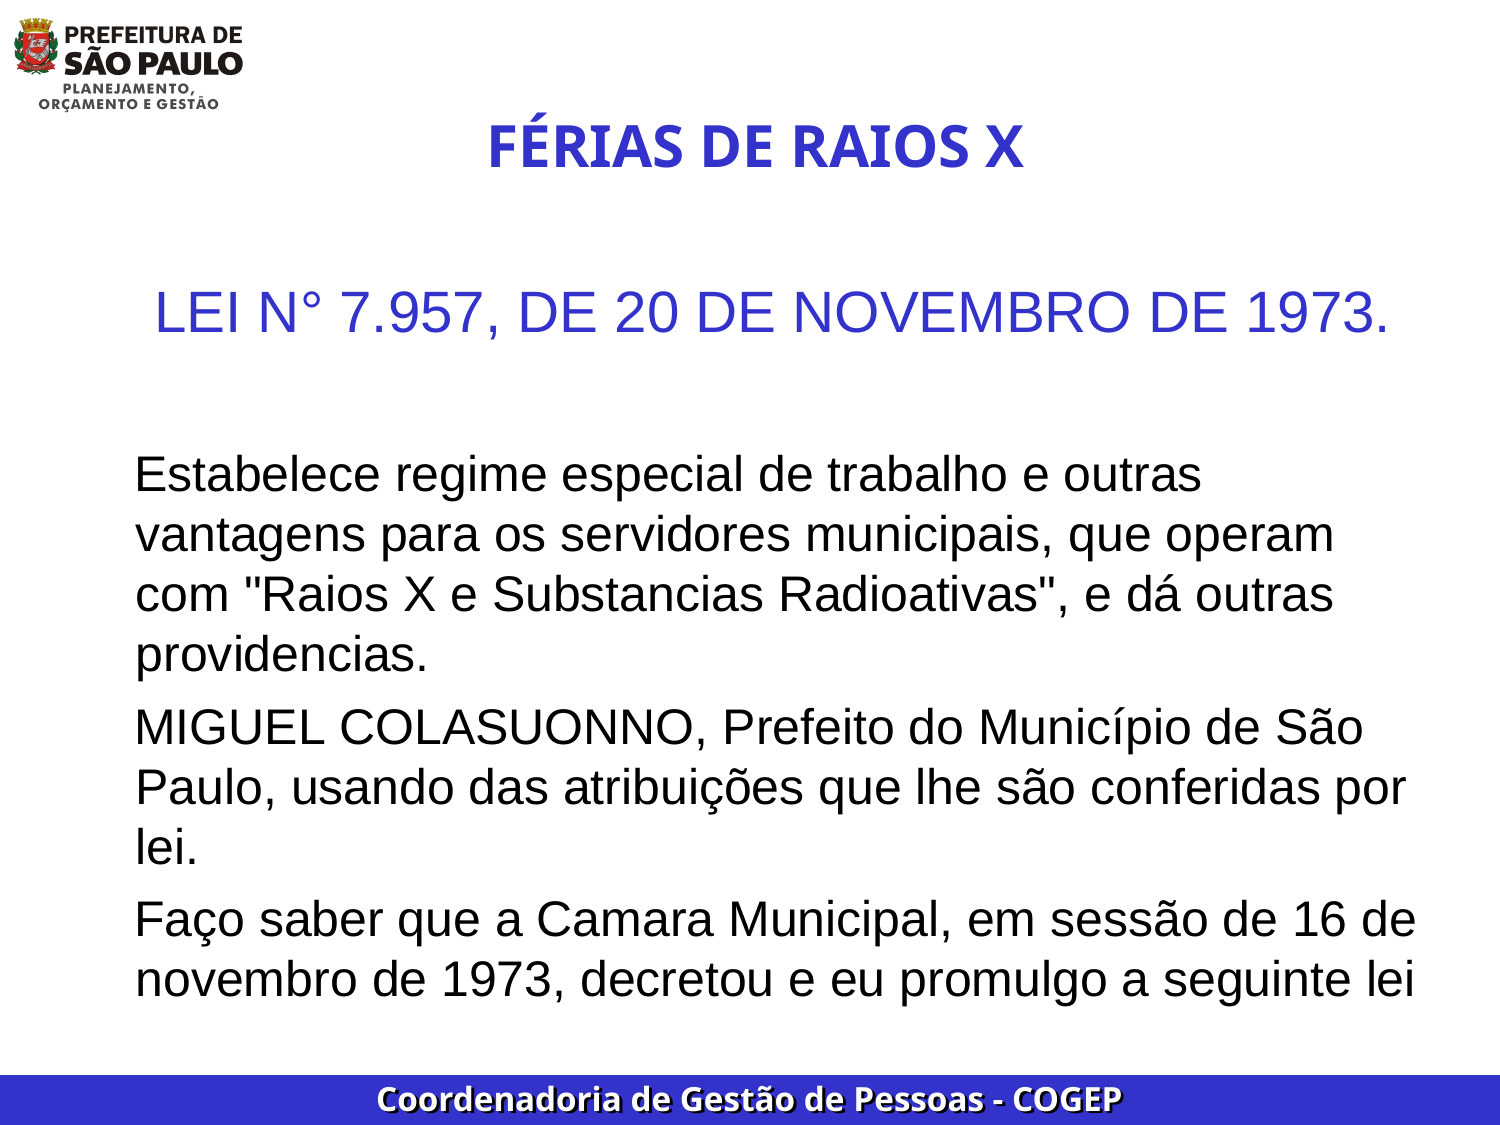

# FÉRIAS DE RAIOS X
LEI N° 7.957, DE 20 DE NOVEMBRO DE 1973.
 Estabelece regime especial de trabalho e outras vantagens para os servidores municipais, que operam com "Raios X e Substancias Radioativas", e dá outras providencias.
 MIGUEL COLASUONNO, Prefeito do Município de São Paulo, usando das atribuições que lhe são conferidas por lei.
 Faço saber que a Camara Municipal, em sessão de 16 de novembro de 1973, decretou e eu promulgo a seguinte lei